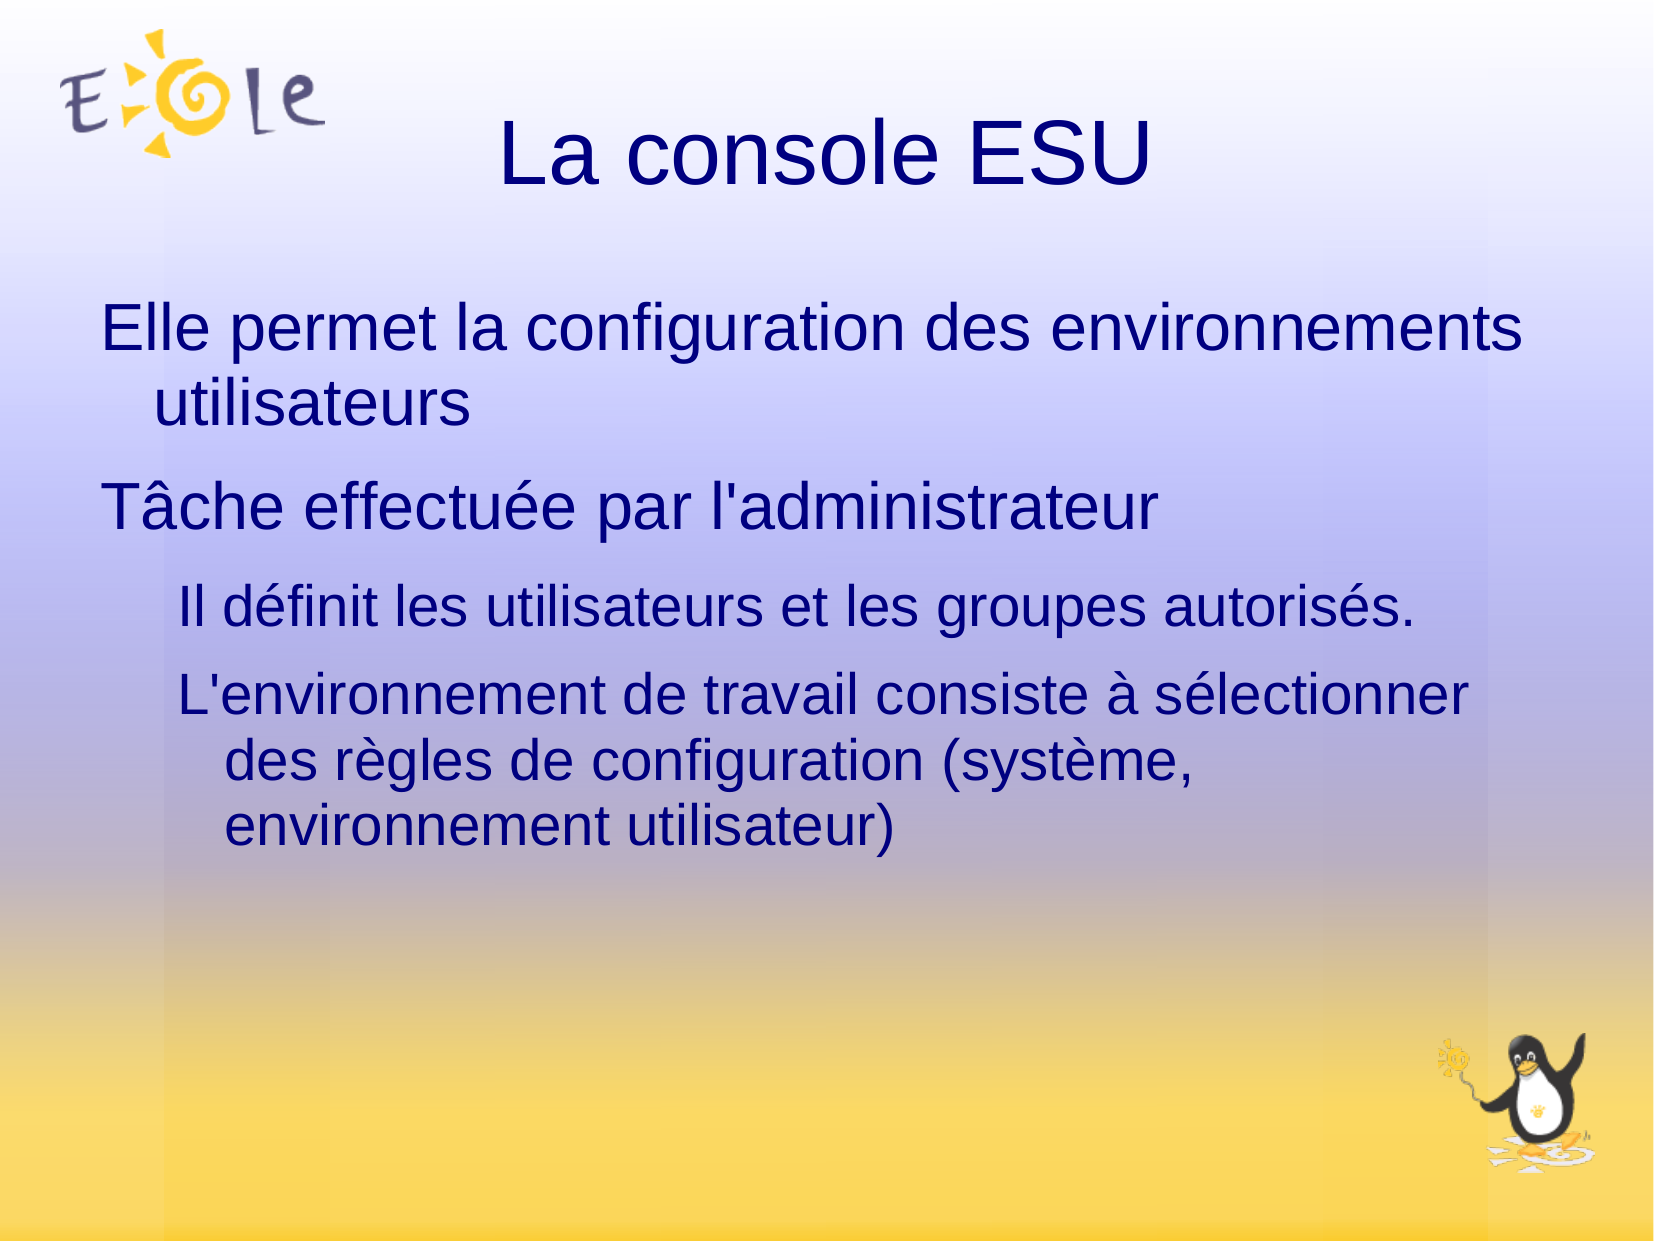

# La console ESU
Elle permet la configuration des environnements utilisateurs
Tâche effectuée par l'administrateur
Il définit les utilisateurs et les groupes autorisés.
L'environnement de travail consiste à sélectionner des règles de configuration (système, environnement utilisateur)